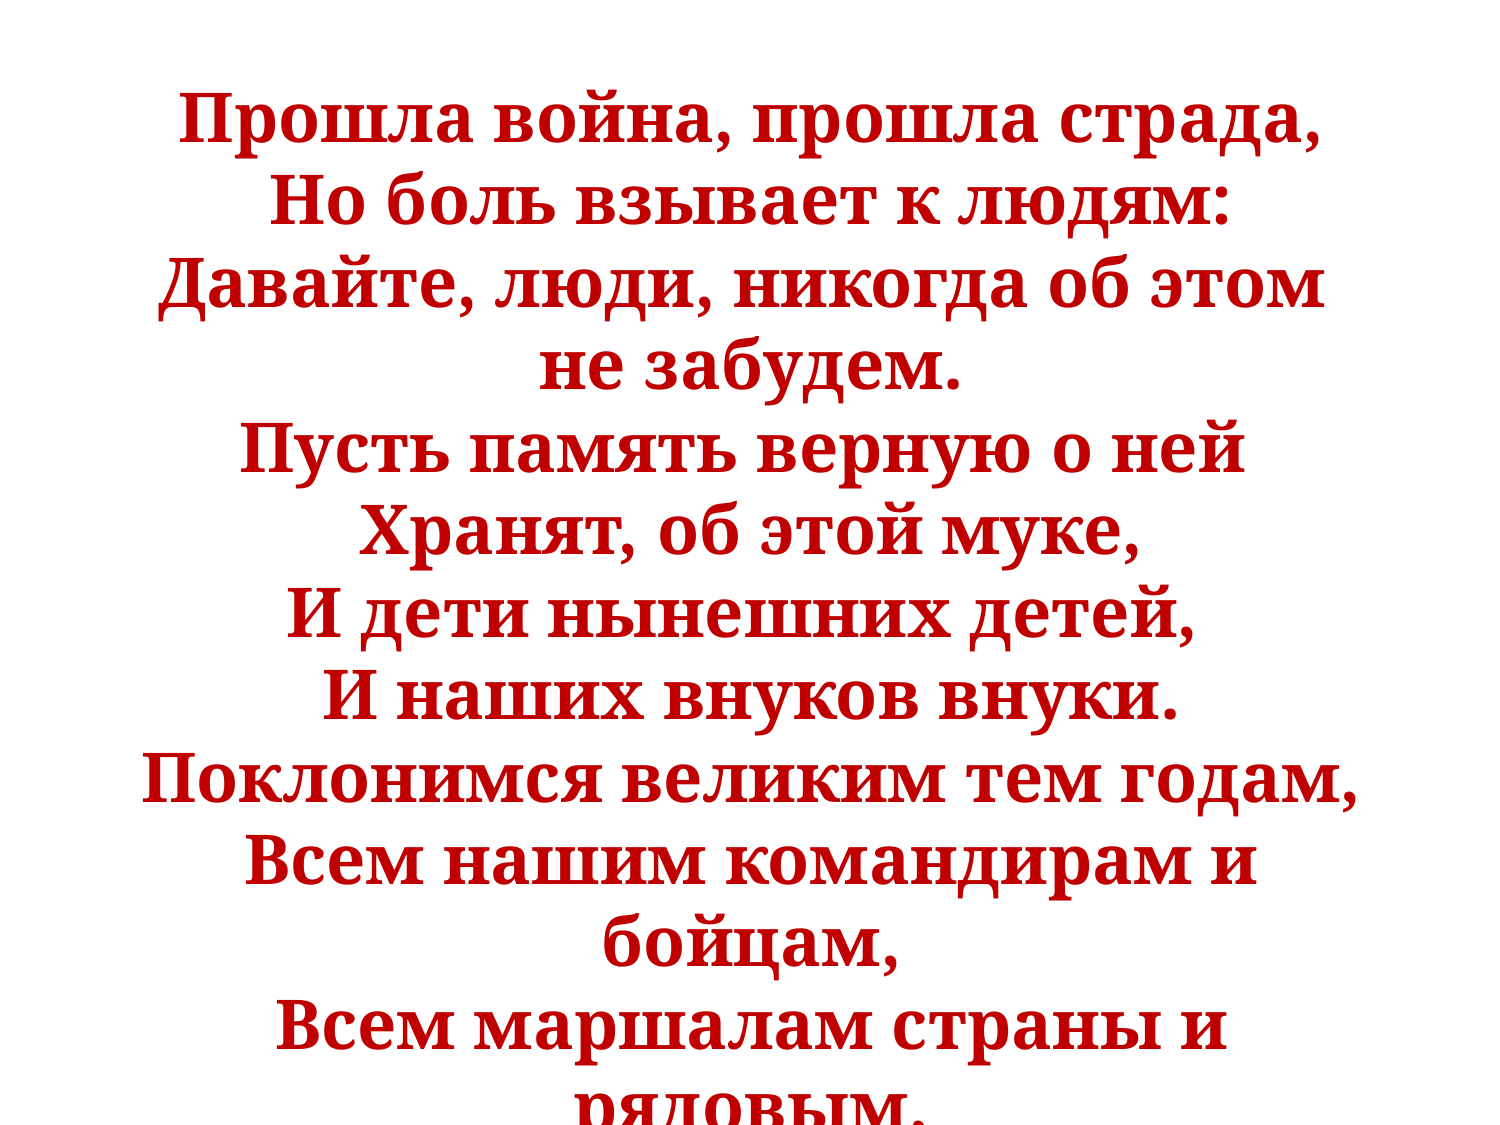

# Прошла война, прошла страда, Но боль взывает к людям: Давайте, люди, никогда об этом не забудем. Пусть память верную о ней Хранят, об этой муке, И дети нынешних детей, И наших внуков внуки. Поклонимся великим тем годам, Всем нашим командирам и бойцам, Всем маршалам страны и рядовым, Поклонимся всем мёртвым и живым. Всем тем, кого нам забывать нельзя, Поклонимся, поклонимся, друзья.